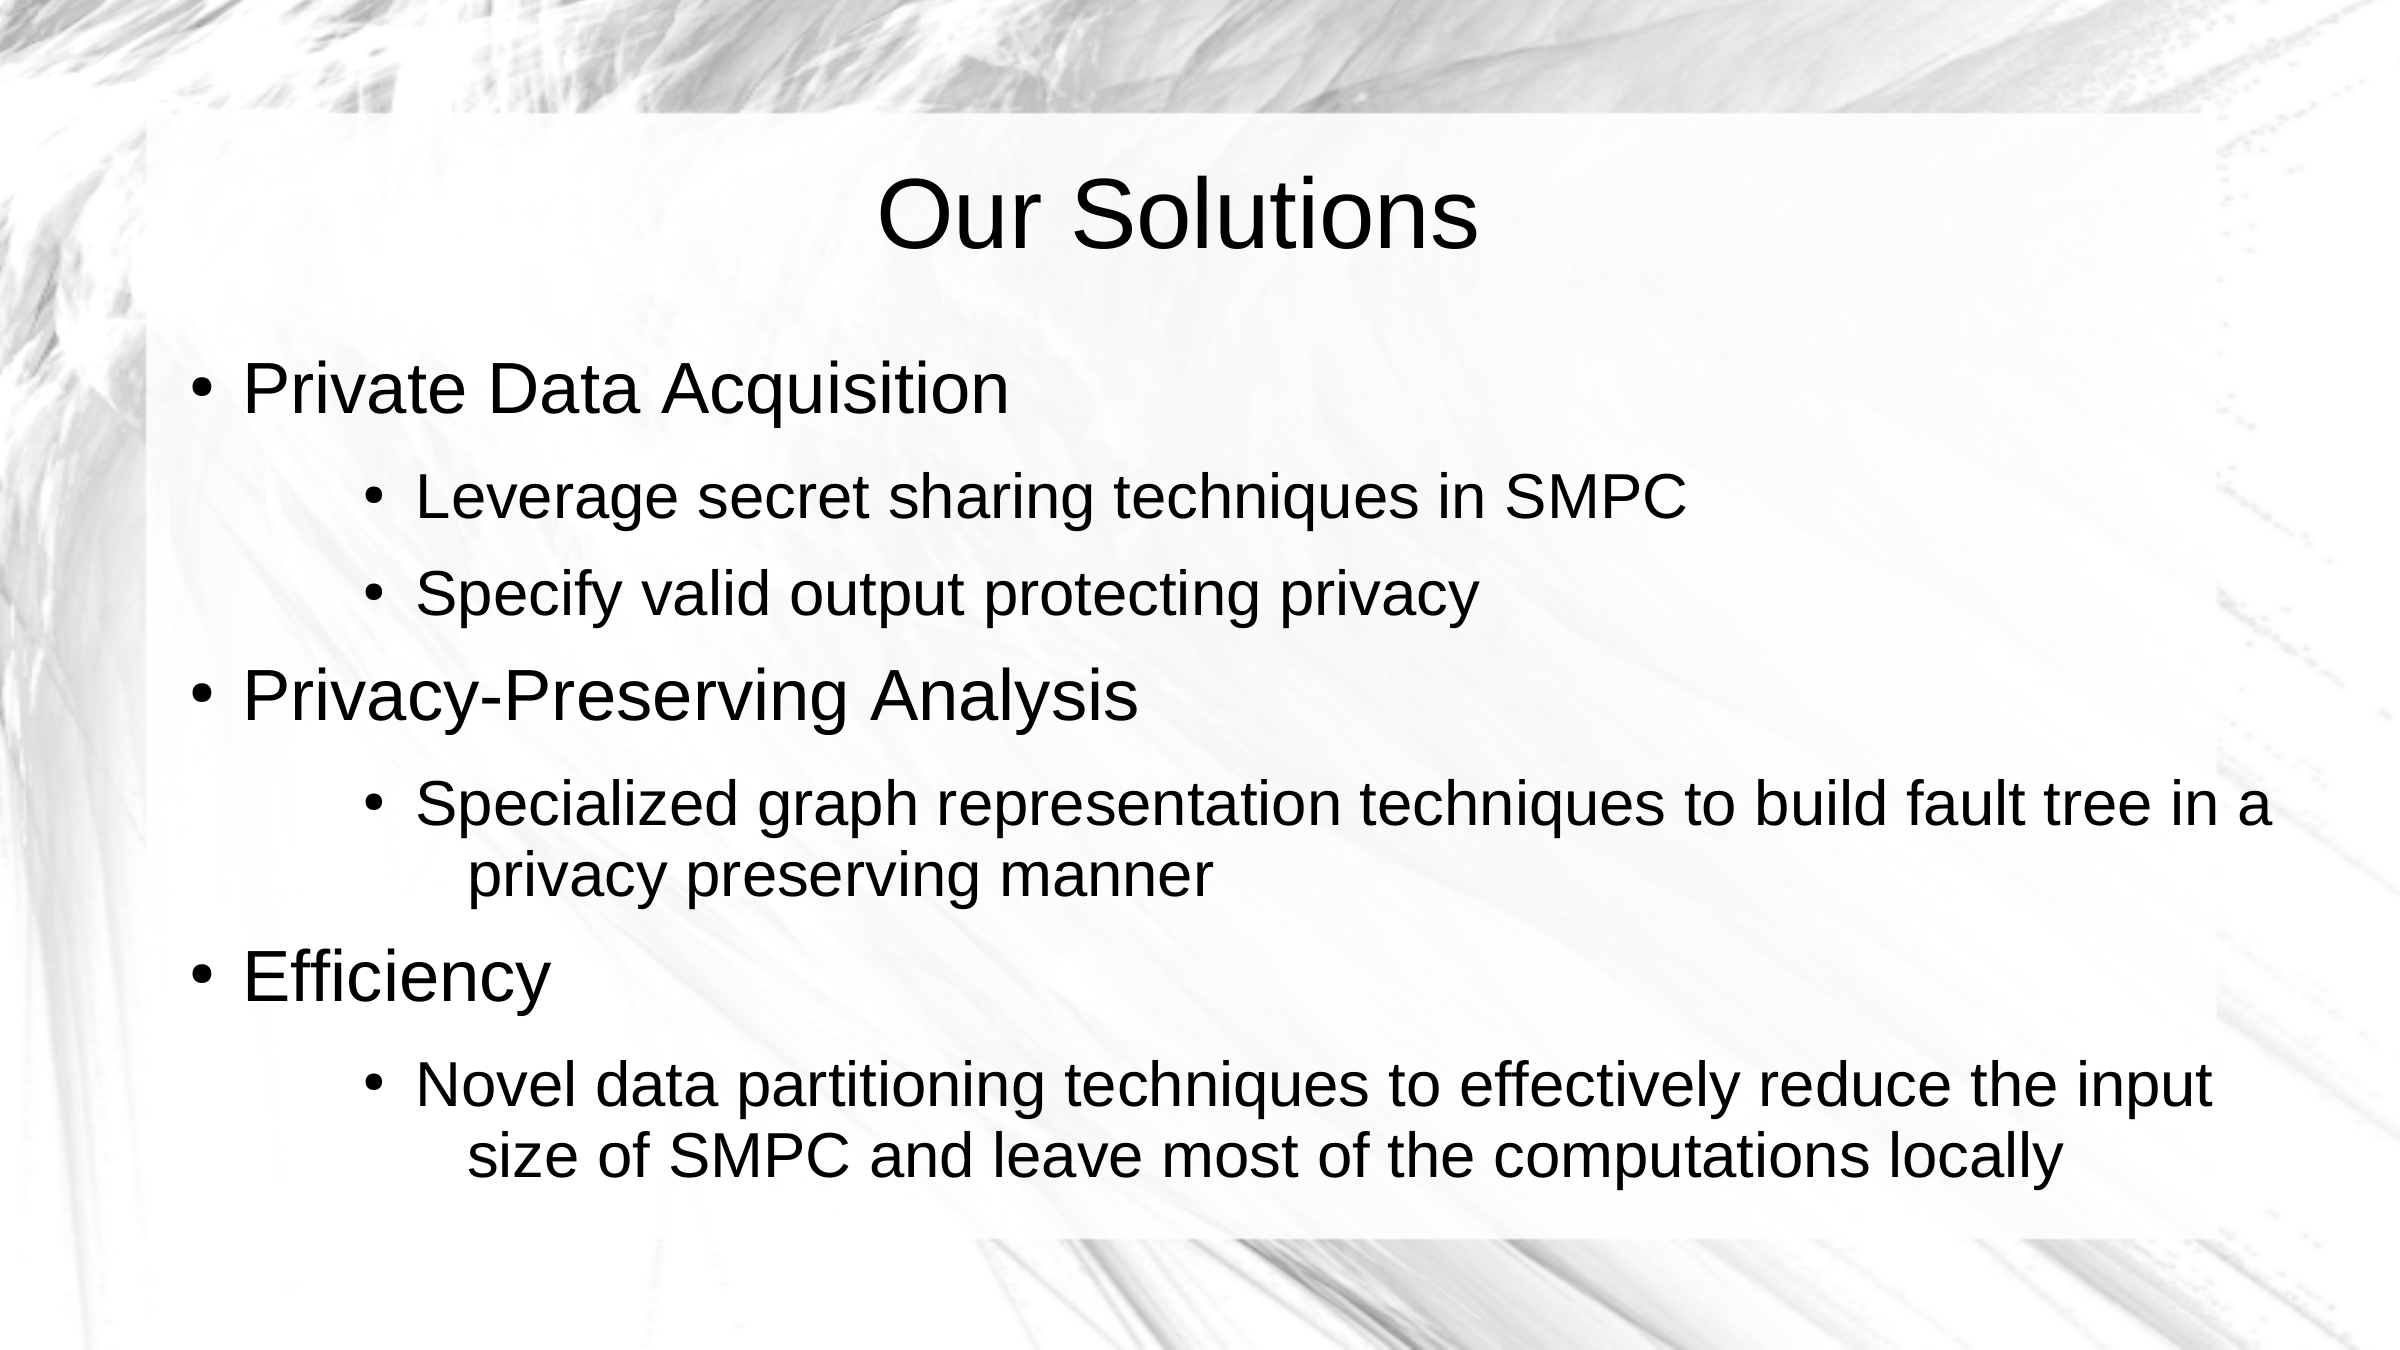

# Our Solutions
Private Data Acquisition
Leverage secret sharing techniques in SMPC
Specify valid output protecting privacy
Privacy-Preserving Analysis
Specialized graph representation techniques to build fault tree in a privacy preserving manner
Efficiency
Novel data partitioning techniques to effectively reduce the input size of SMPC and leave most of the computations locally